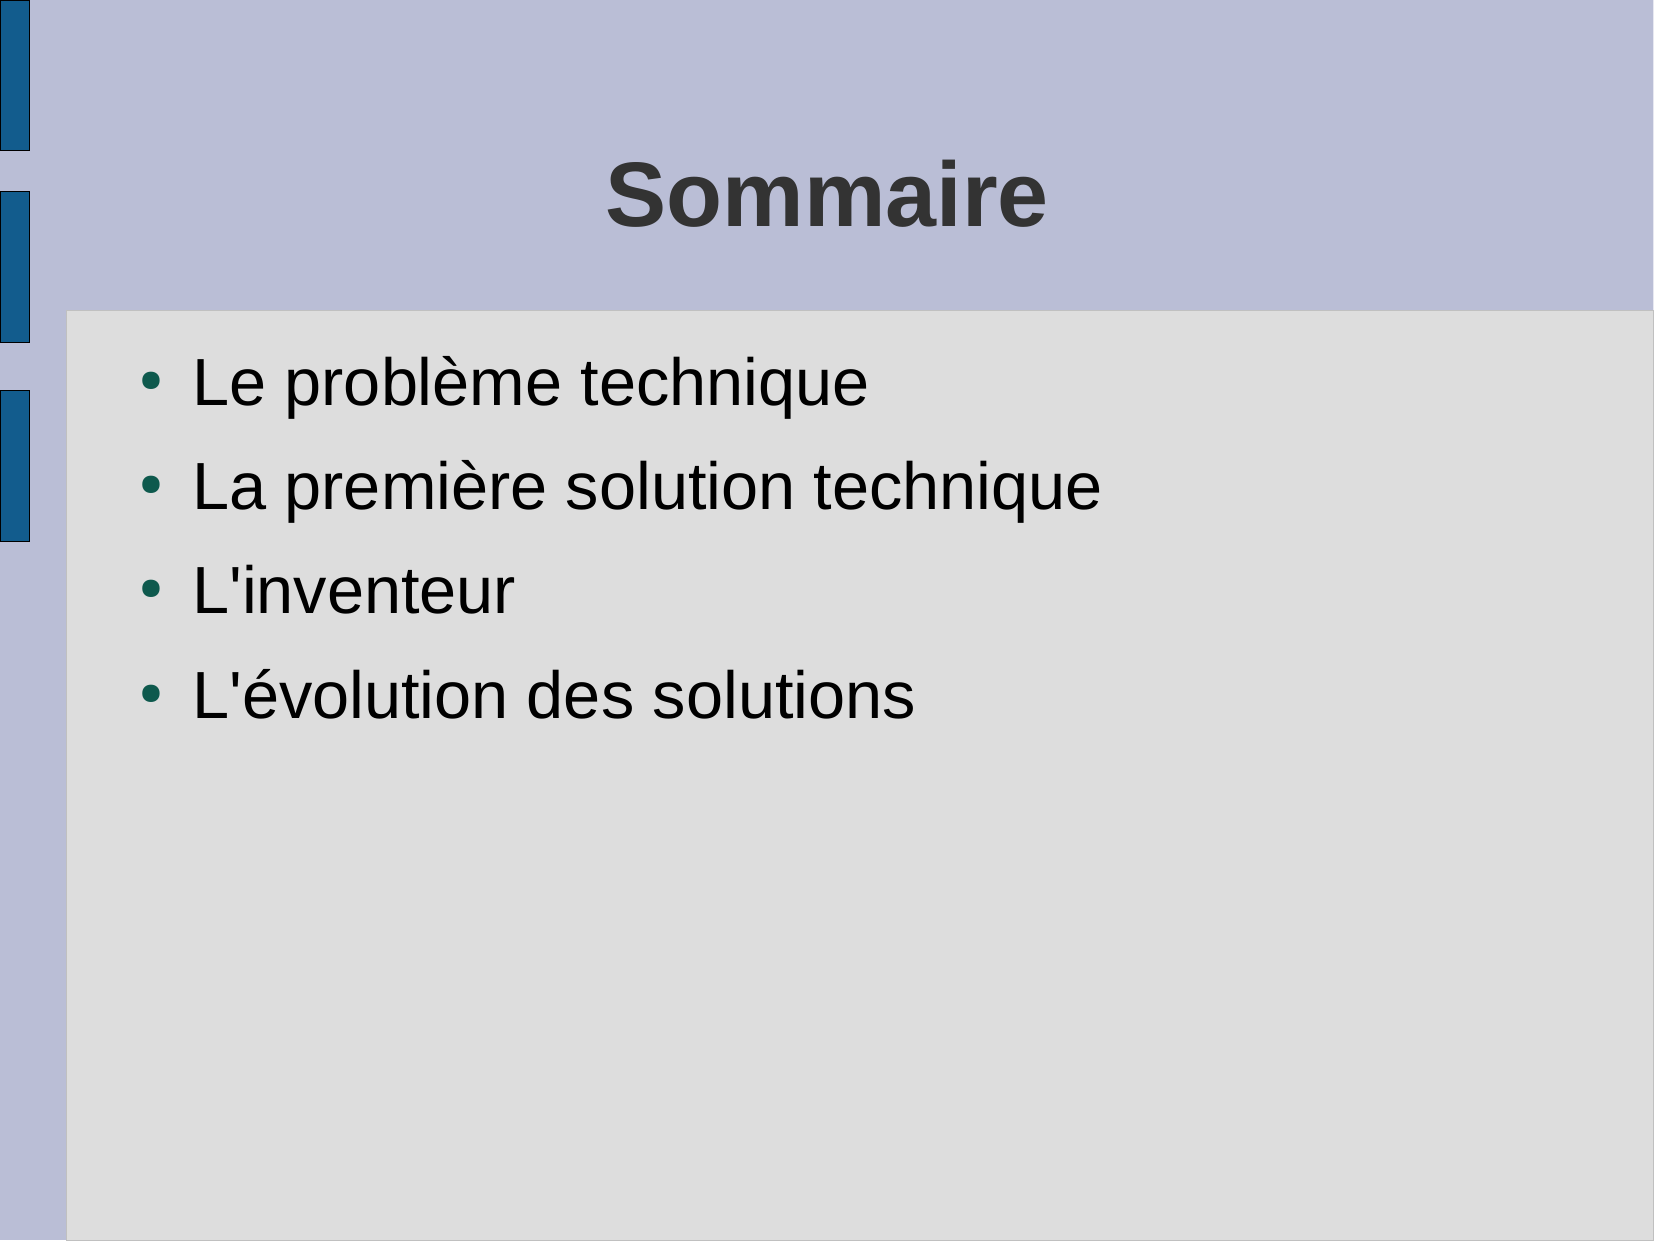

# Sommaire
Le problème technique
La première solution technique
L'inventeur
L'évolution des solutions